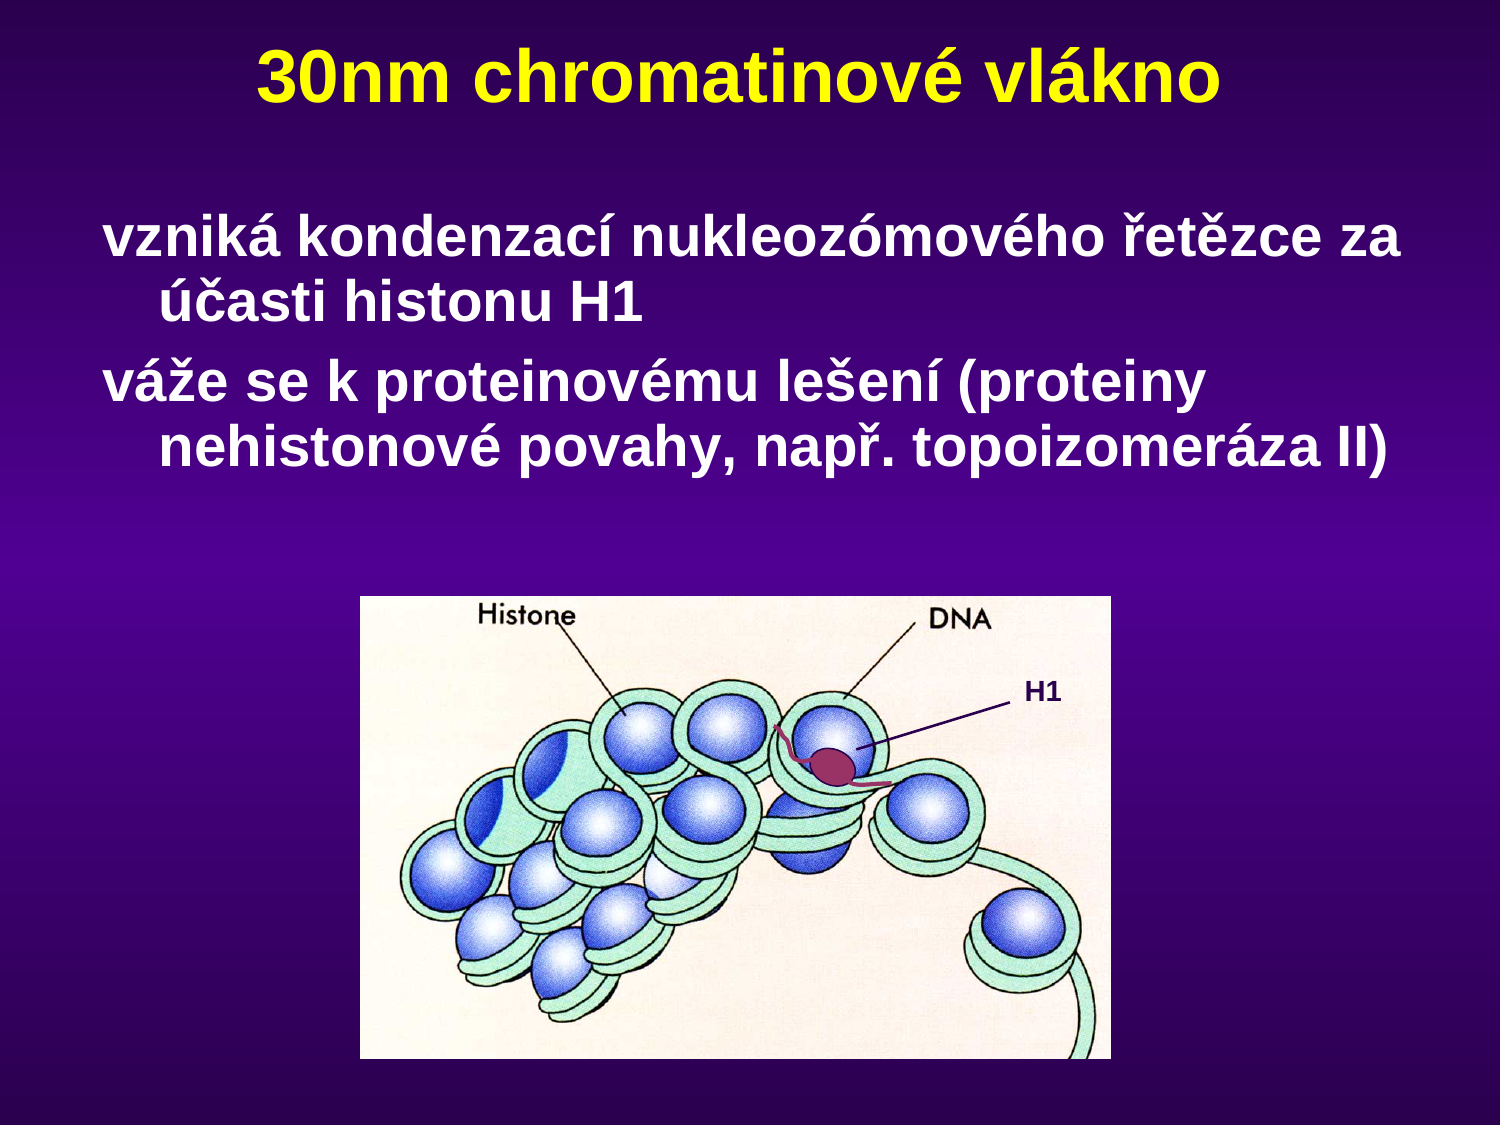

# 30nm chromatinové vlákno
vzniká kondenzací nukleozómového řetězce za účasti histonu H1
váže se k proteinovému lešení (proteiny nehistonové povahy, např. topoizomeráza II)
H1